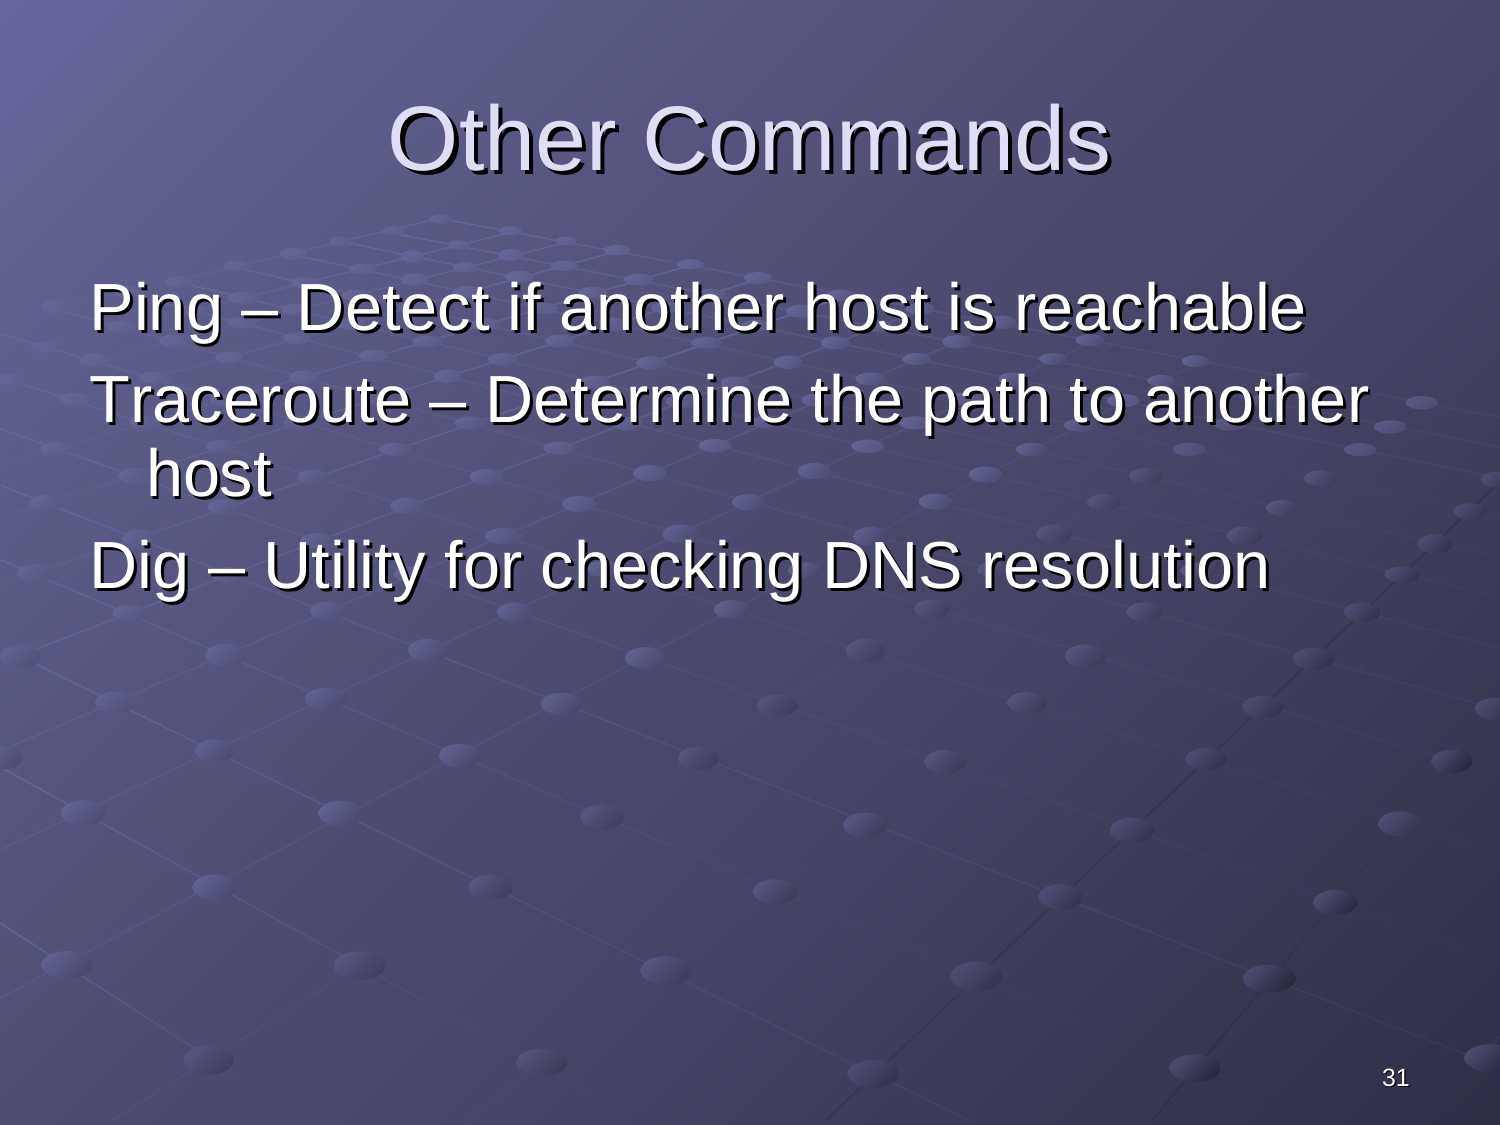

# Other Commands
Ping – Detect if another host is reachable
Traceroute – Determine the path to another host
Dig – Utility for checking DNS resolution
31